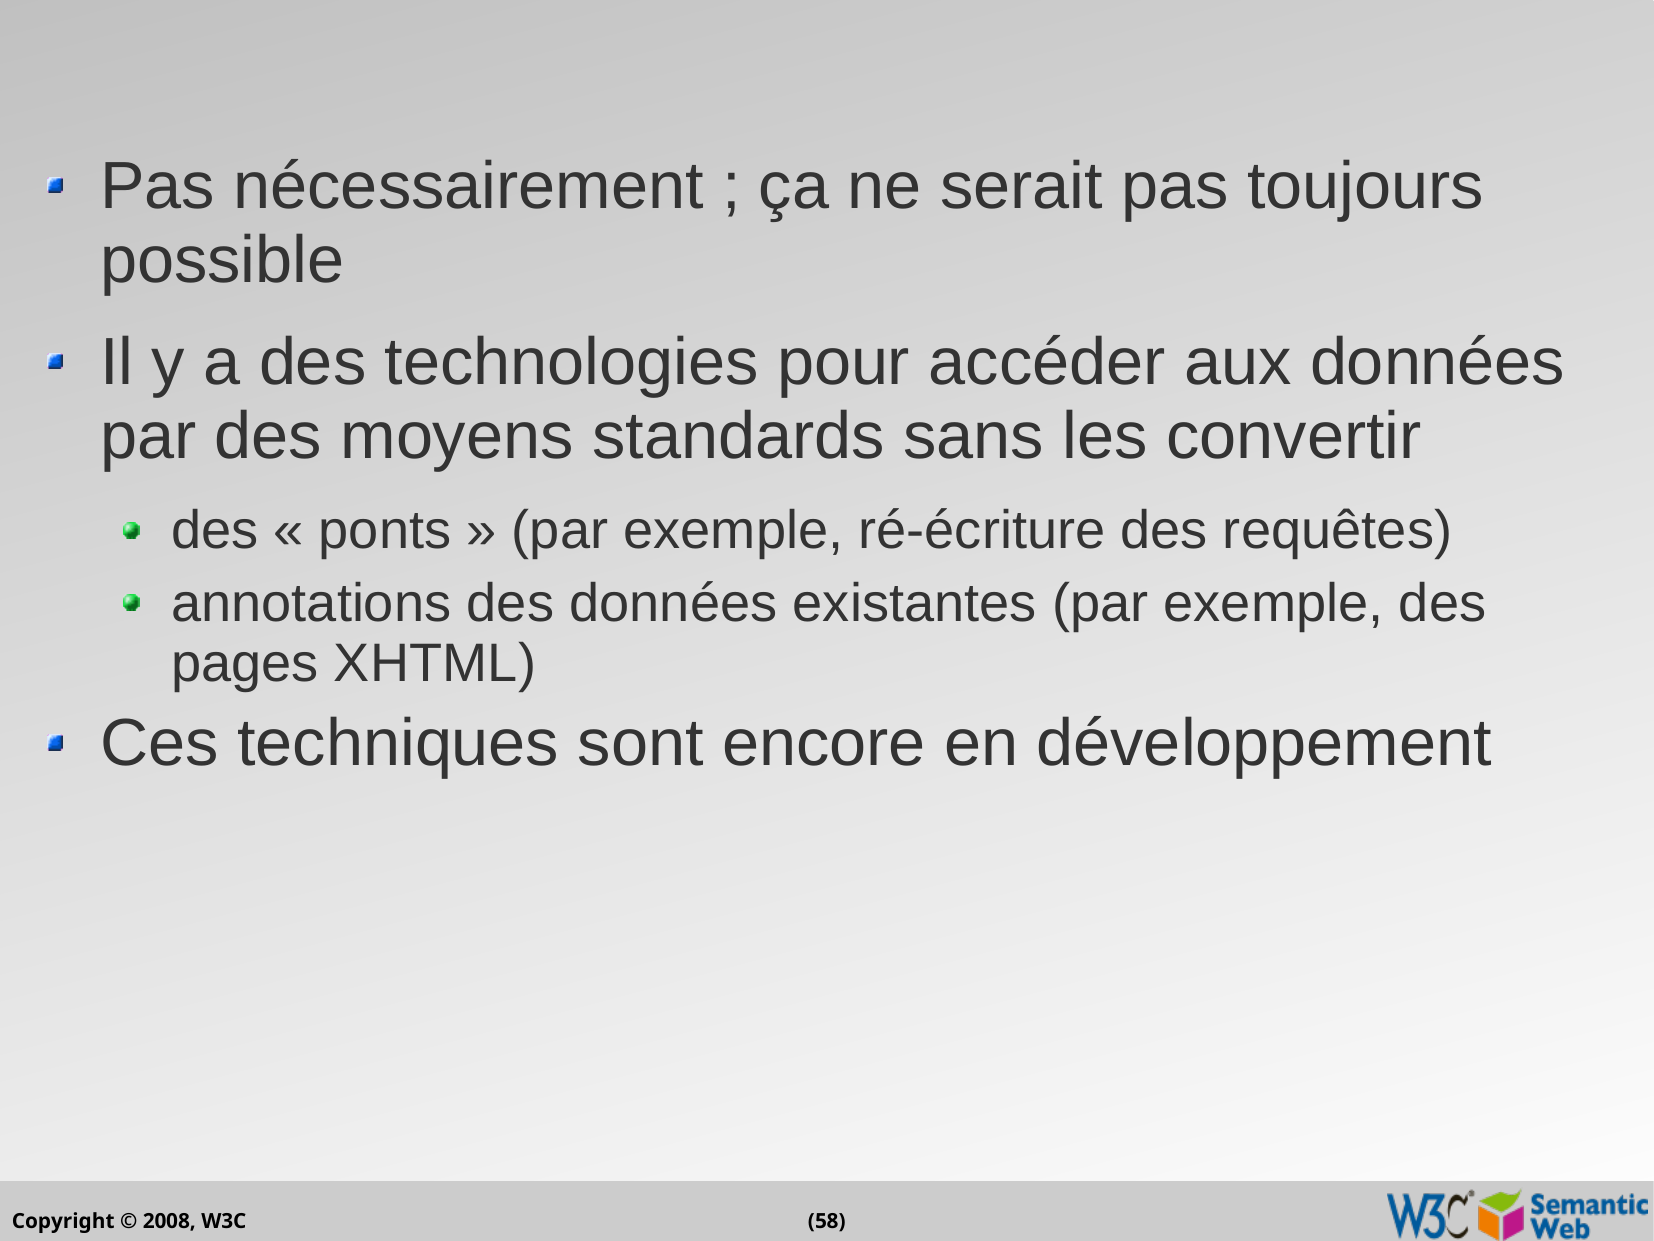

# Pas nécessairement ; ça ne serait pas toujours possible
Il y a des technologies pour accéder aux données par des moyens standards sans les convertir
des « ponts » (par exemple, ré-écriture des requêtes)
annotations des données existantes (par exemple, des pages XHTML)
Ces techniques sont encore en développement